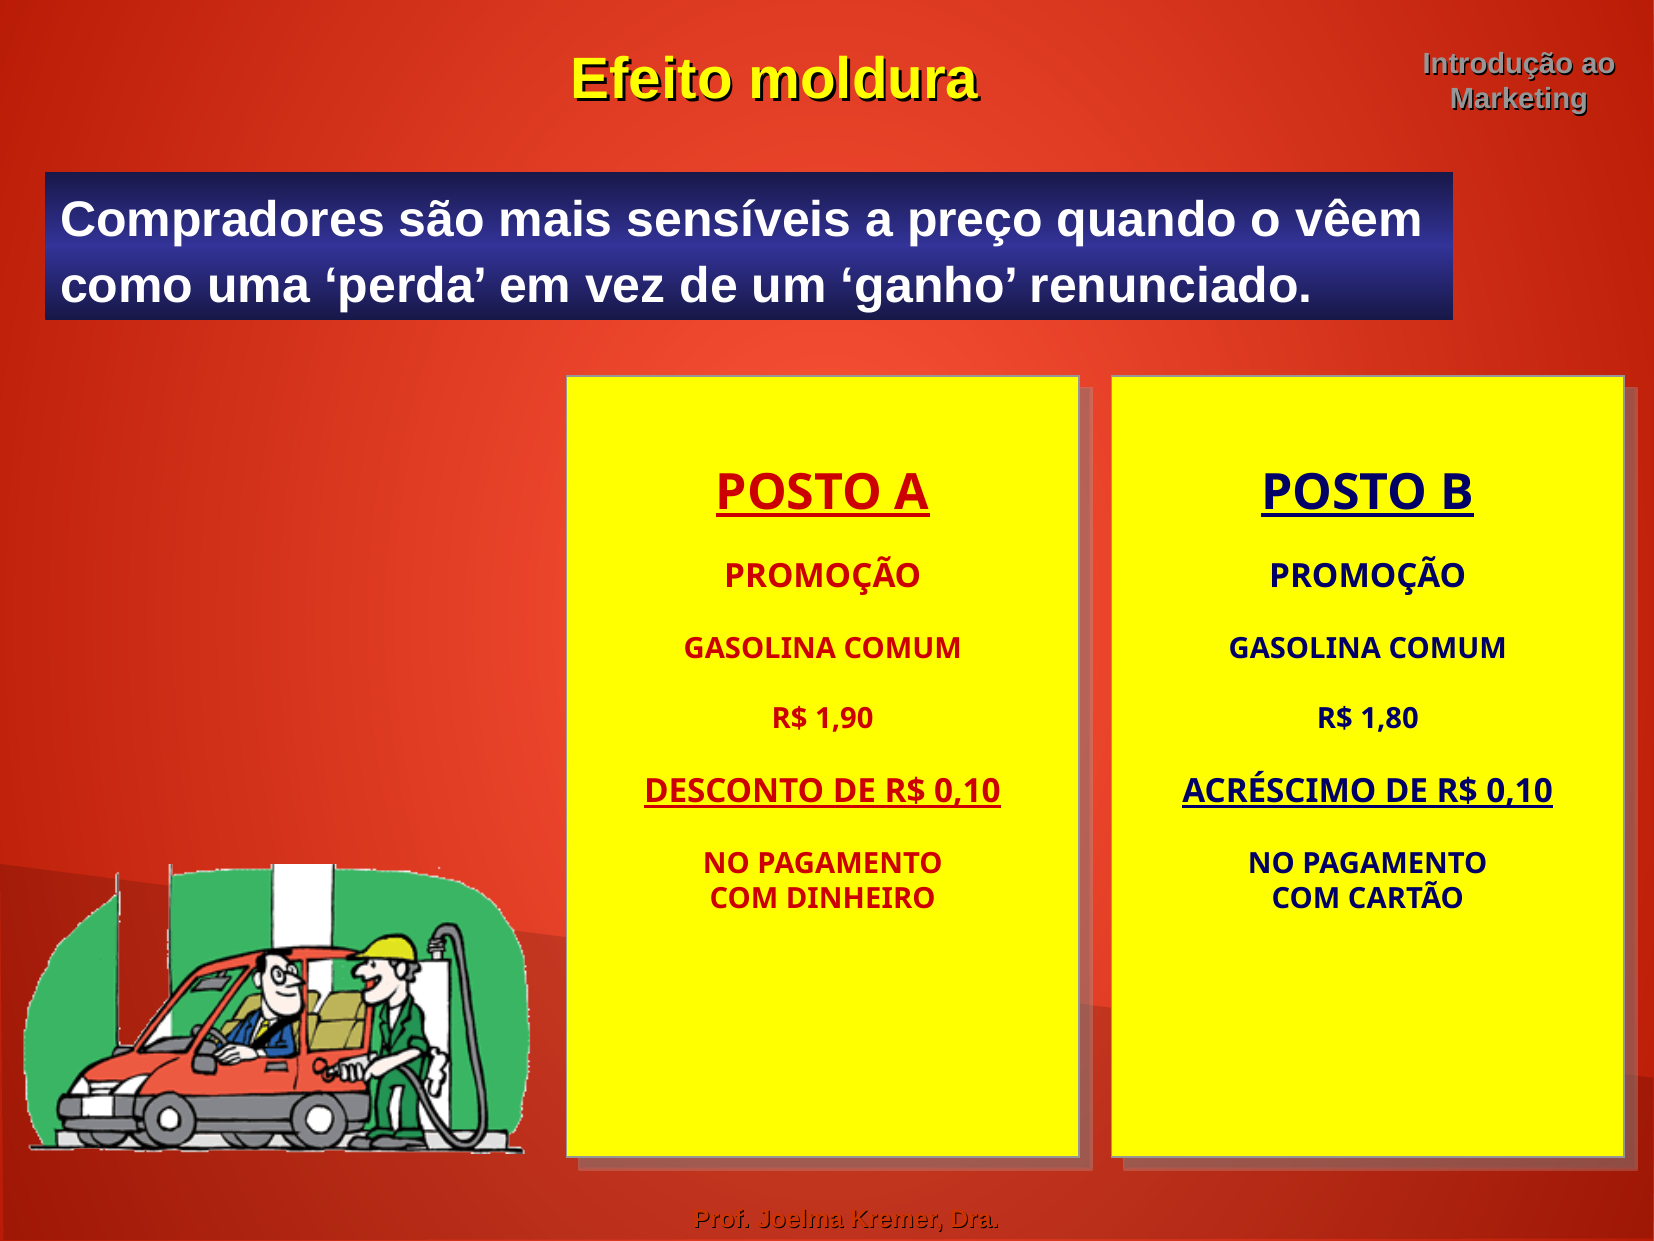

# Introdução ao Marketing
Efeito moldura
Compradores são mais sensíveis a preço quando o vêem
como uma ‘perda’ em vez de um ‘ganho’ renunciado.
POSTO A
PROMOÇÃO
GASOLINA COMUM
R$ 1,90
DESCONTO DE R$ 0,10
NO PAGAMENTO
COM DINHEIRO
POSTO B
PROMOÇÃO
GASOLINA COMUM
R$ 1,80
ACRÉSCIMO DE R$ 0,10
NO PAGAMENTO
COM CARTÃO
Prof. Joelma Kremer, Dra.